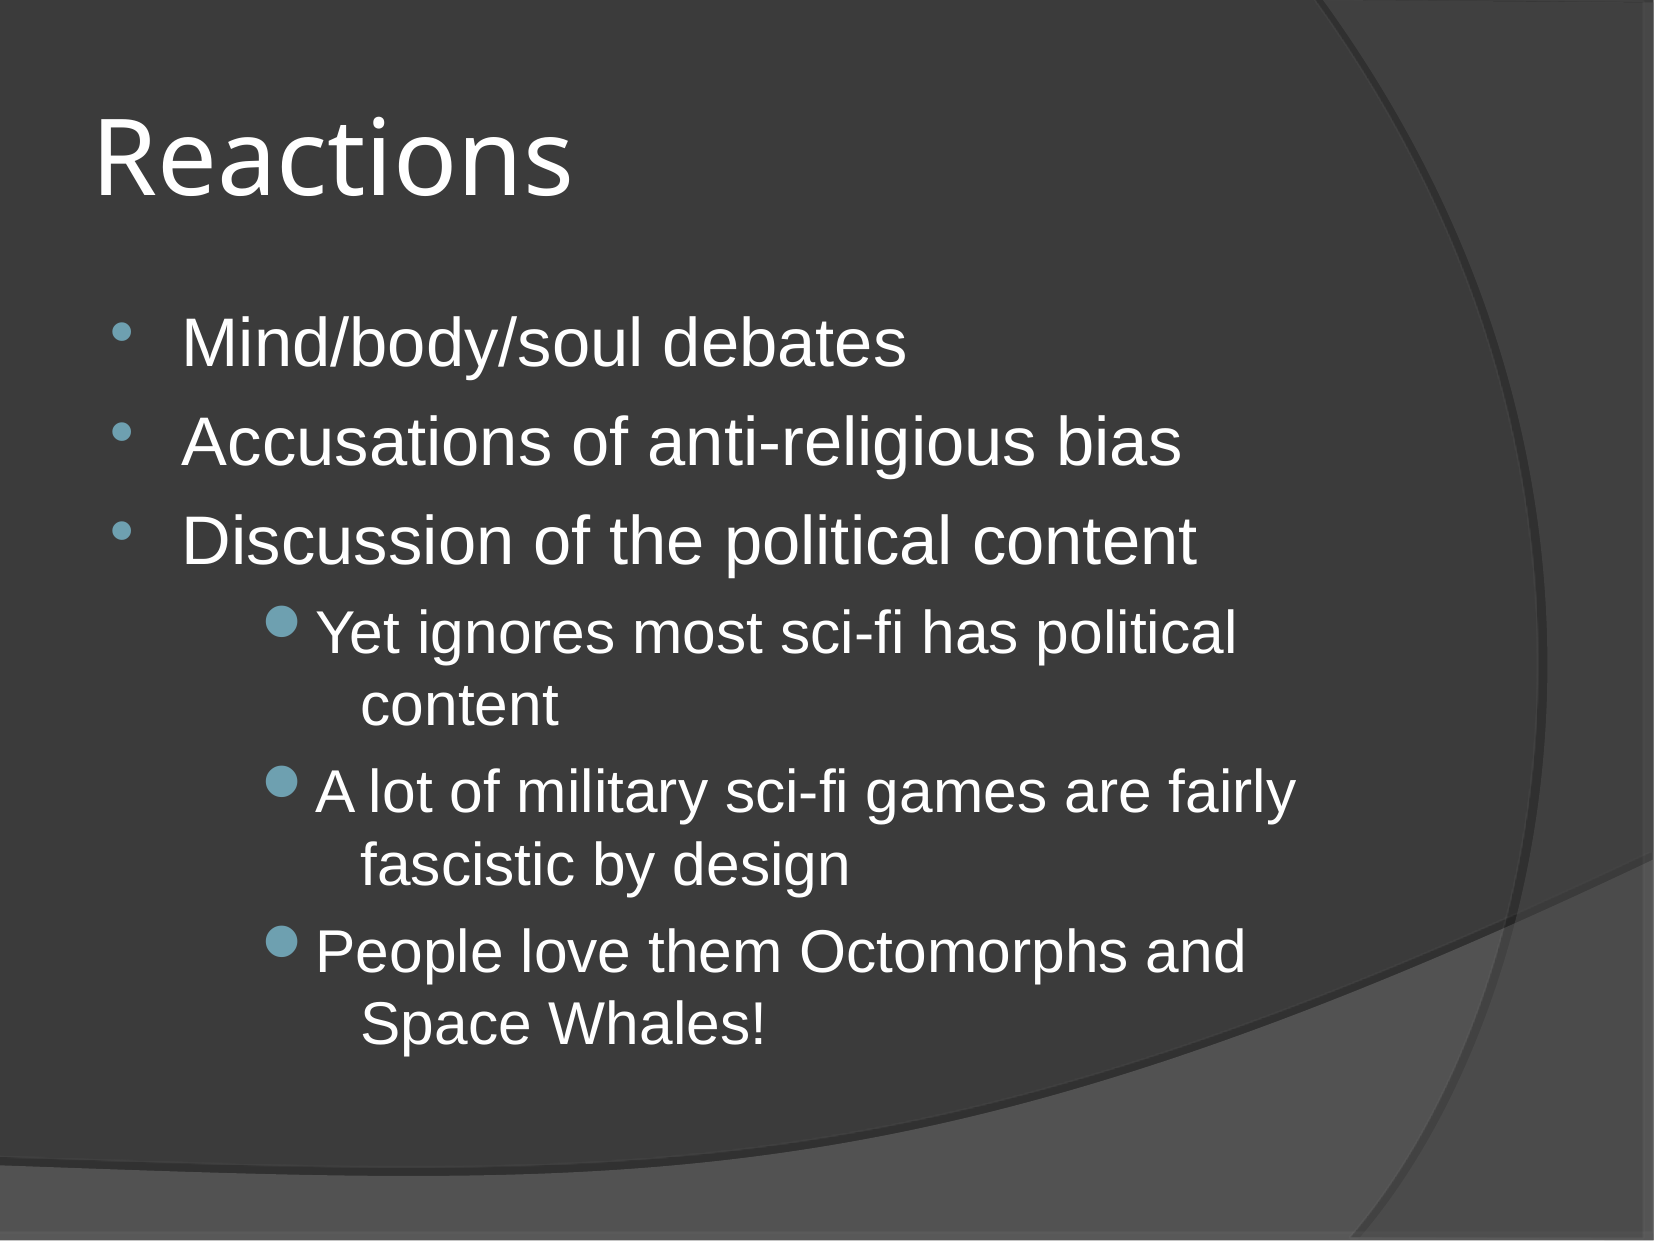

# Reactions
Mind/body/soul debates
Accusations of anti-religious bias
Discussion of the political content
Yet ignores most sci-fi has political content
A lot of military sci-fi games are fairly fascistic by design
People love them Octomorphs and Space Whales!